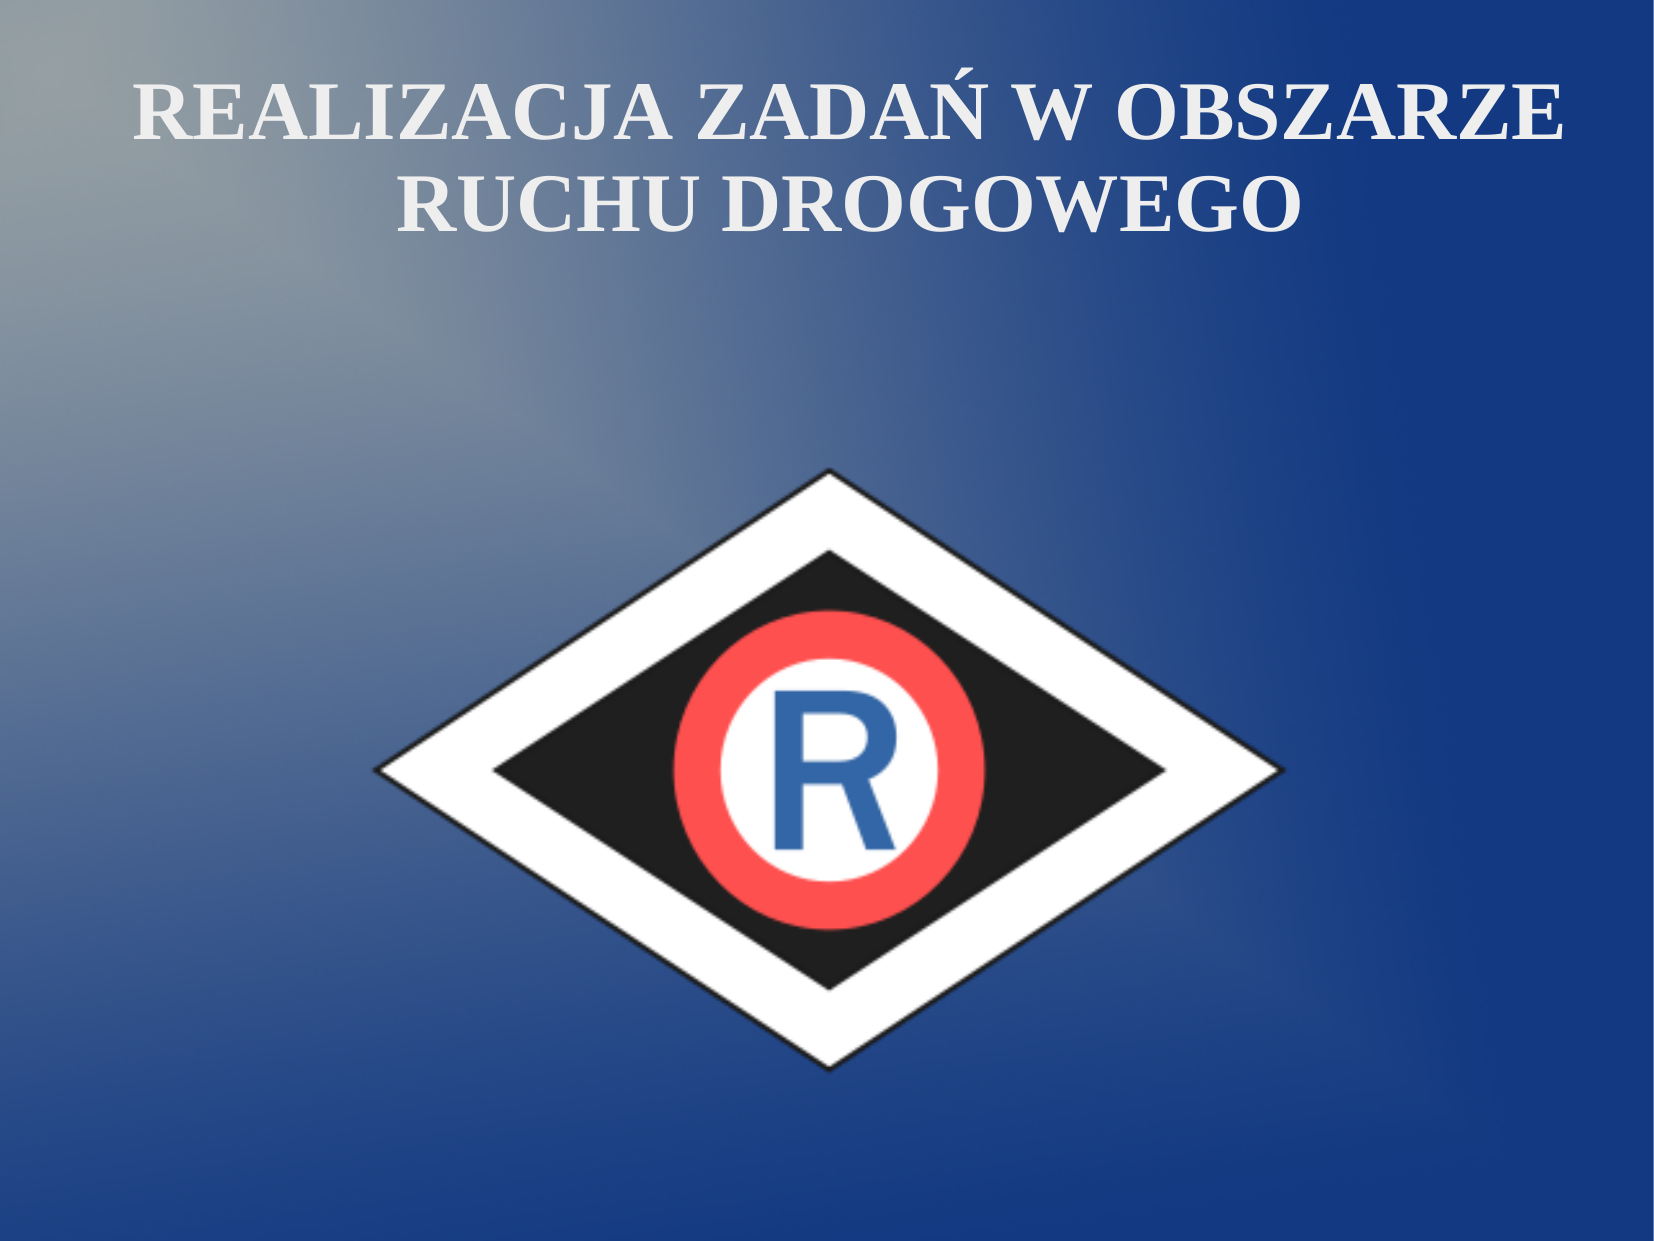

# REALIZACJA ZADAŃ W OBSZARZE RUCHU DROGOWEGO